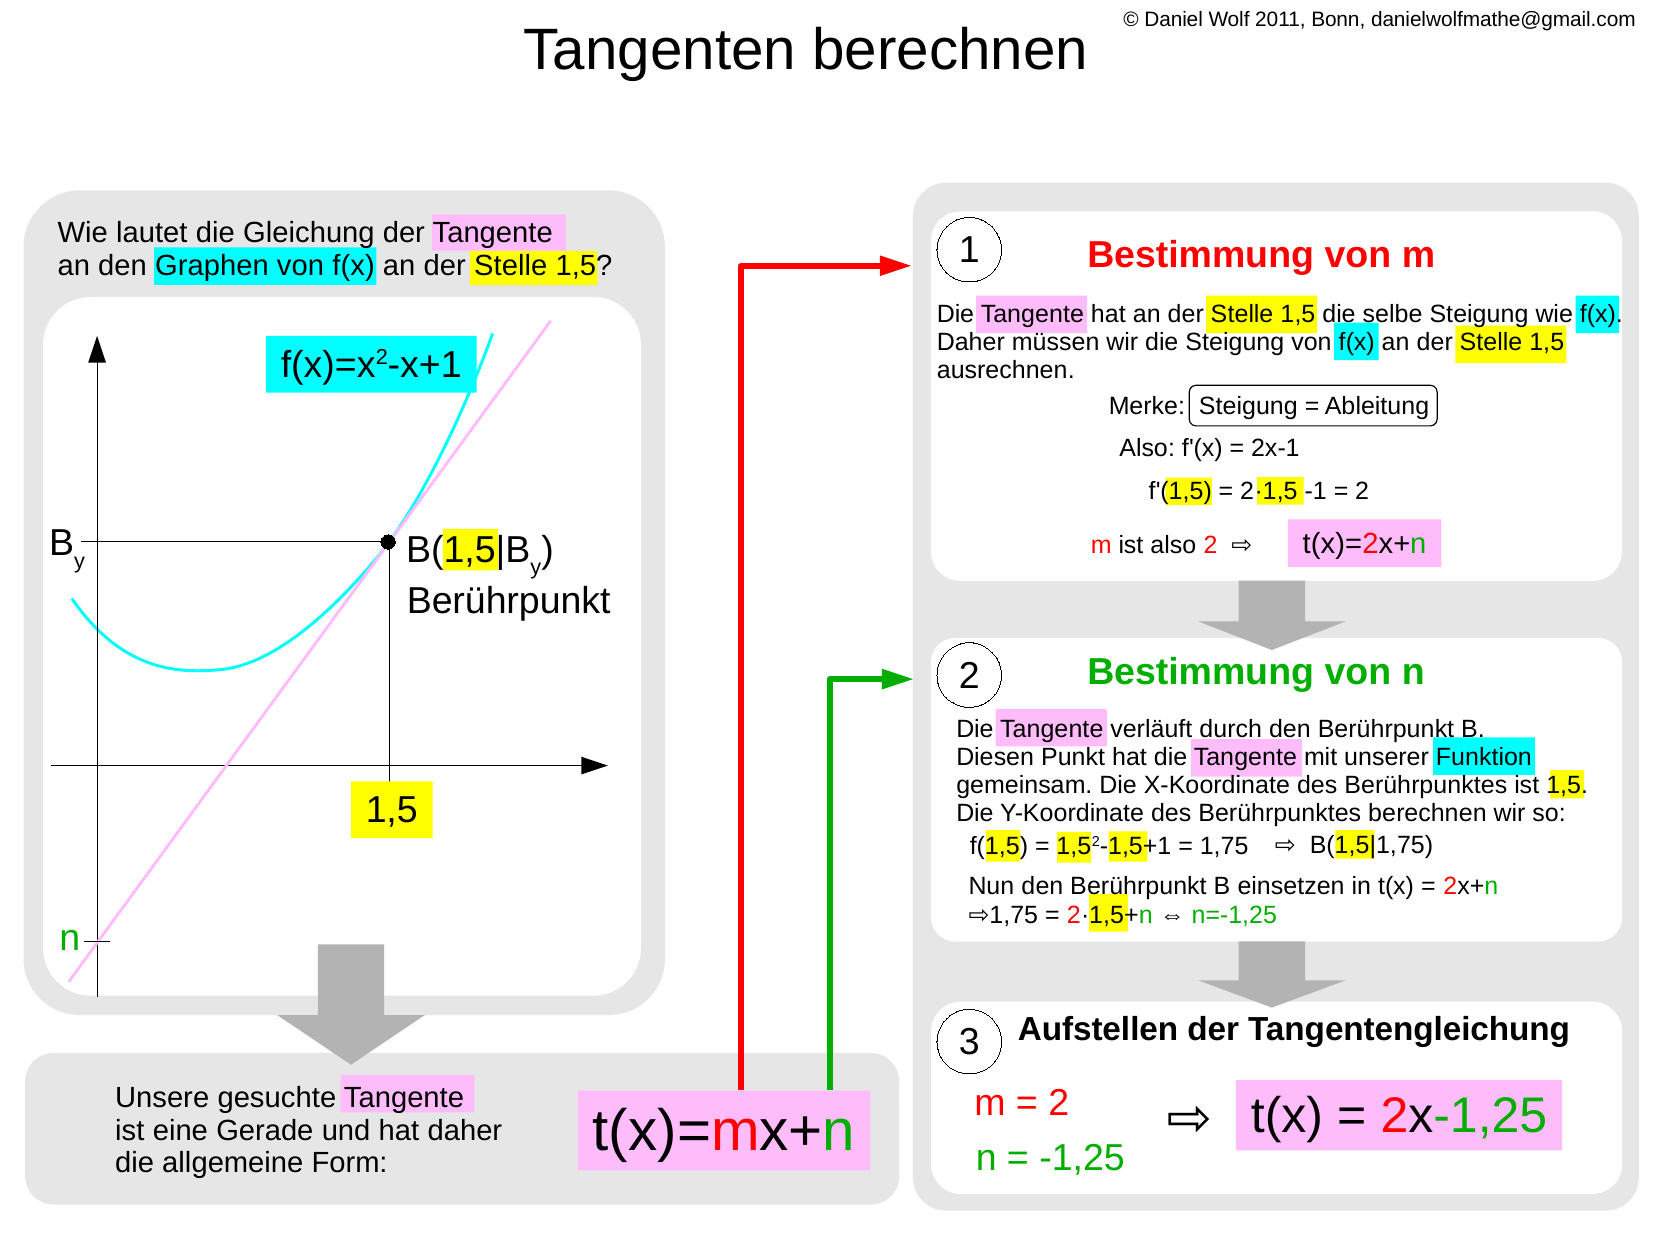

© Daniel Wolf 2011, Bonn, danielwolfmathe@gmail.com
Tangenten berechnen
Wie lautet die Gleichung der Tangente
an den Graphen von f(x) an der Stelle 1,5?
1
Bestimmung von m
Die Tangente hat an der Stelle 1,5 die selbe Steigung wie f(x).
Daher müssen wir die Steigung von f(x) an der Stelle 1,5
ausrechnen.
f(x)=x2-x+1
Merke: Steigung = Ableitung
Also: f'(x) = 2x-1
f'(1,5) = 2·1,5 -1 = 2
By
t(x)=2x+n
B(1,5|By)
m ist also 2 ⇨
Berührpunkt
2
Bestimmung von n
Die Tangente verläuft durch den Berührpunkt B.
Diesen Punkt hat die Tangente mit unserer Funktion
gemeinsam. Die X-Koordinate des Berührpunktes ist 1,5.
Die Y-Koordinate des Berührpunktes berechnen wir so:
1,5
⇨ B(1,5|1,75)
f(1,5) = 1,52-1,5+1 = 1,75
Nun den Berührpunkt B einsetzen in t(x) = 2x+n
⇨1,75 = 2·1,5+n ⇔ n=-1,25
n
Aufstellen der Tangentengleichung
3
Unsere gesuchte Tangente
ist eine Gerade und hat daher
die allgemeine Form:
m = 2
⇨
t(x) = 2x-1,25
t(x)=mx+n
n = -1,25